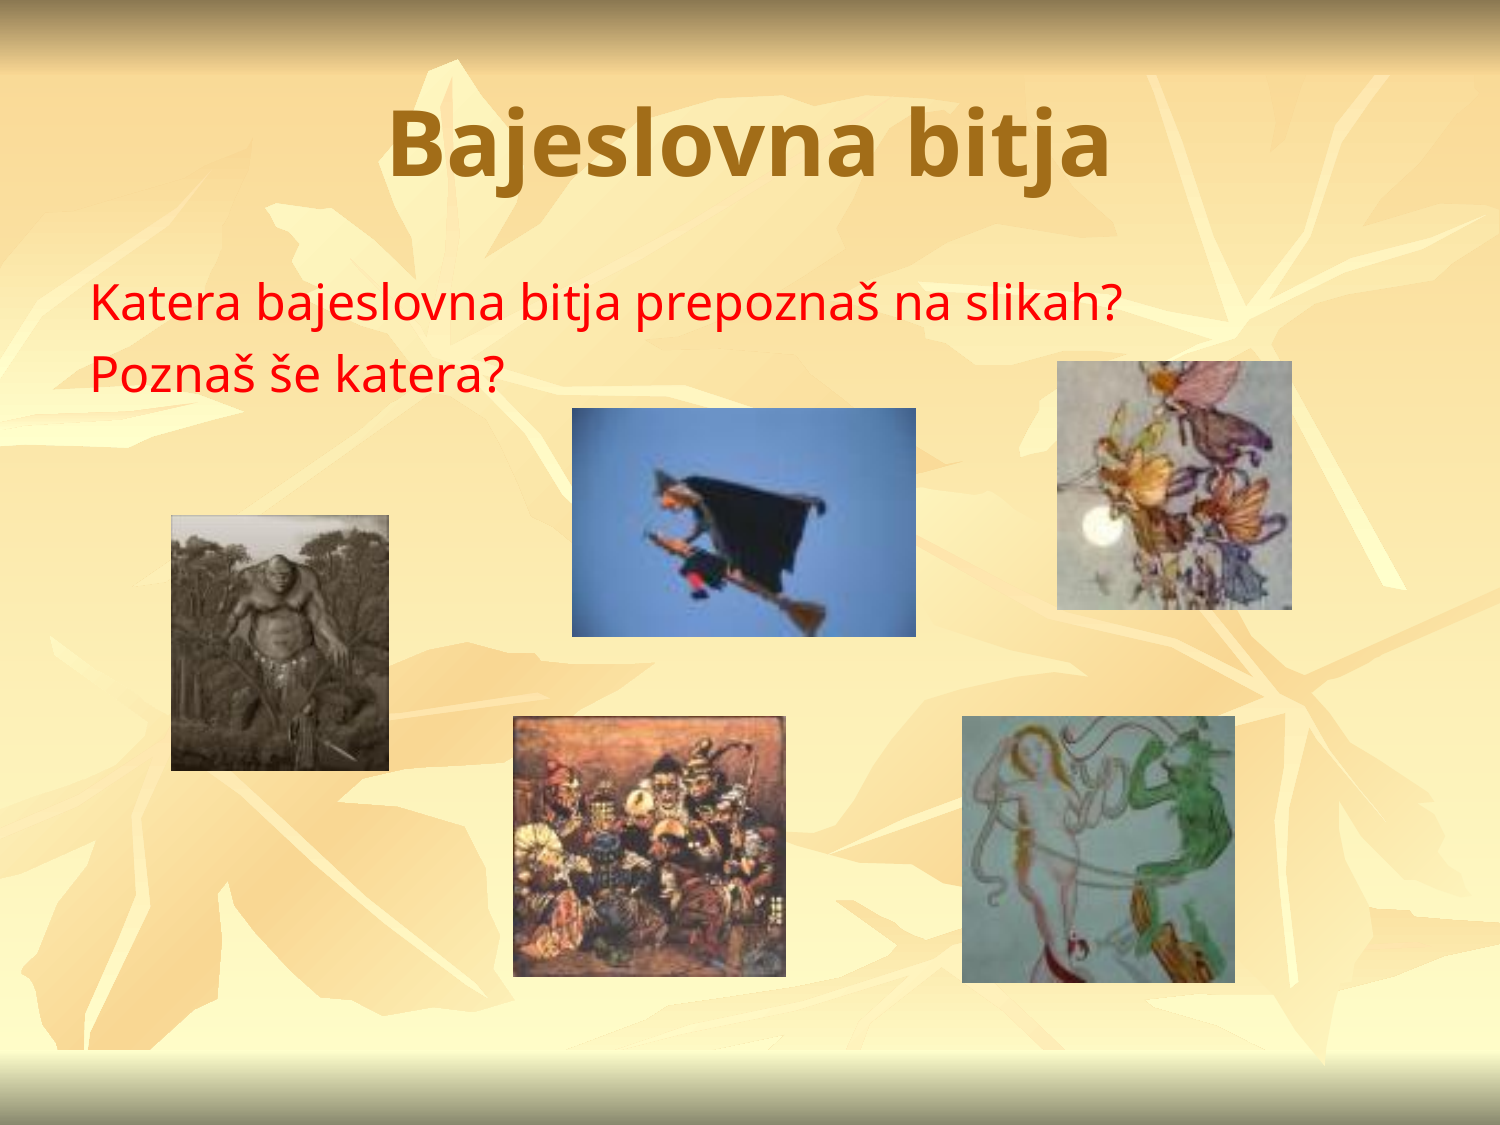

# Bajeslovna bitja
Katera bajeslovna bitja prepoznaš na slikah?
Poznaš še katera?